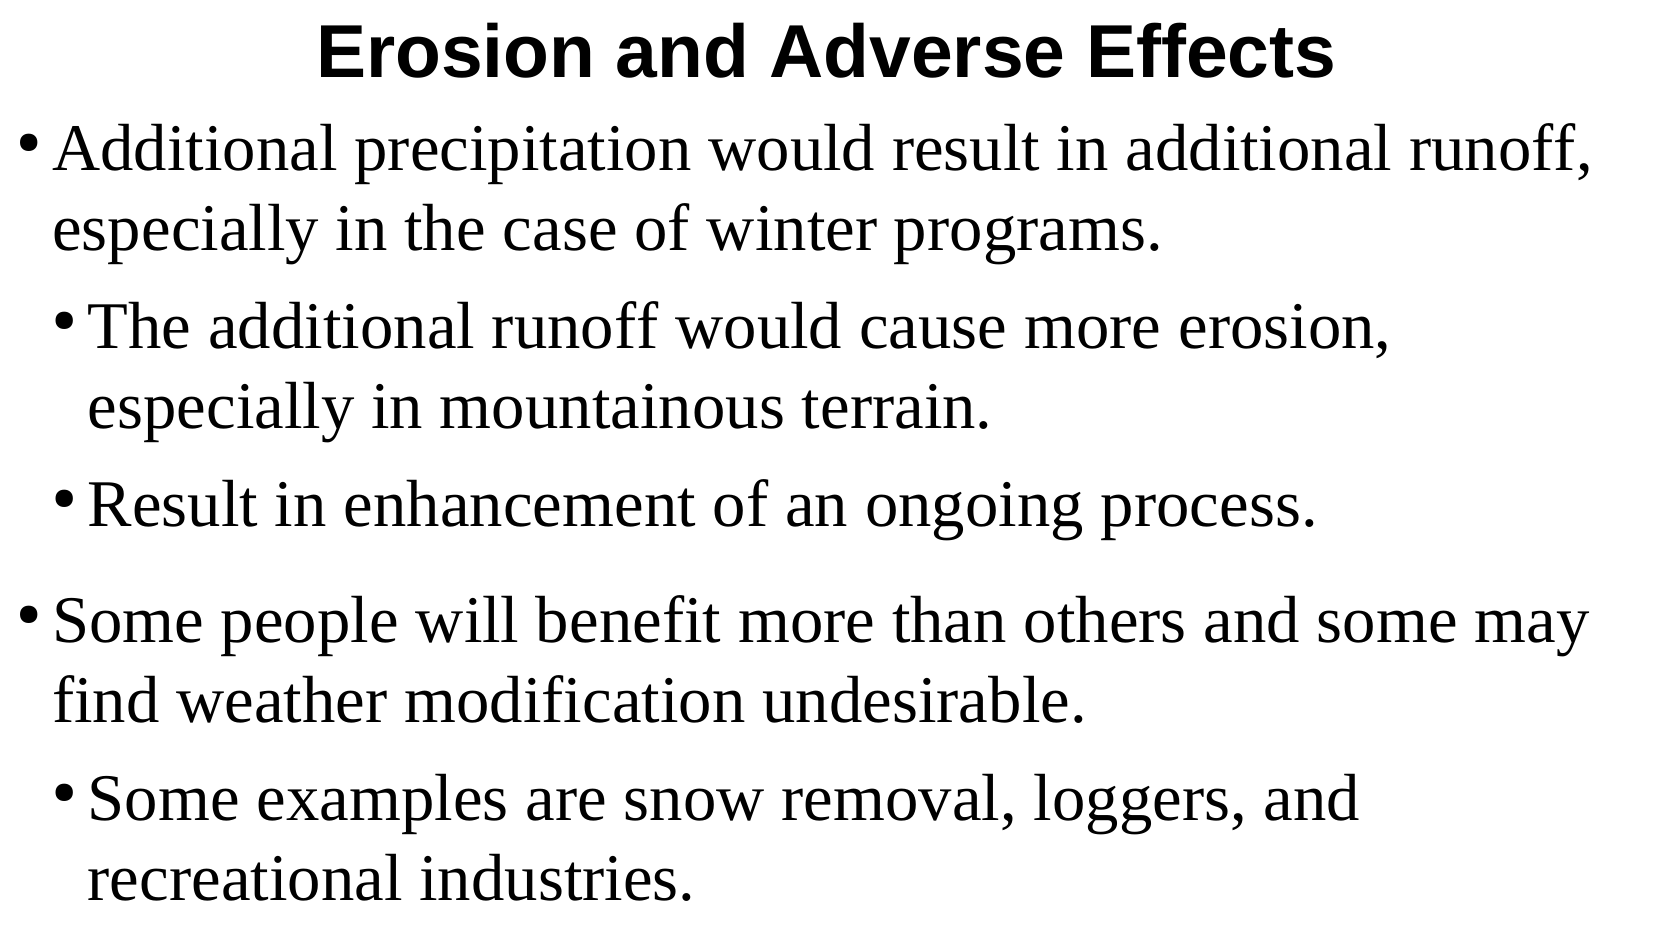

# Erosion and Adverse Effects
Additional precipitation would result in additional runoff, especially in the case of winter programs.
The additional runoff would cause more erosion, especially in mountainous terrain.
Result in enhancement of an ongoing process.
Some people will benefit more than others and some may find weather modification undesirable.
Some examples are snow removal, loggers, and recreational industries.